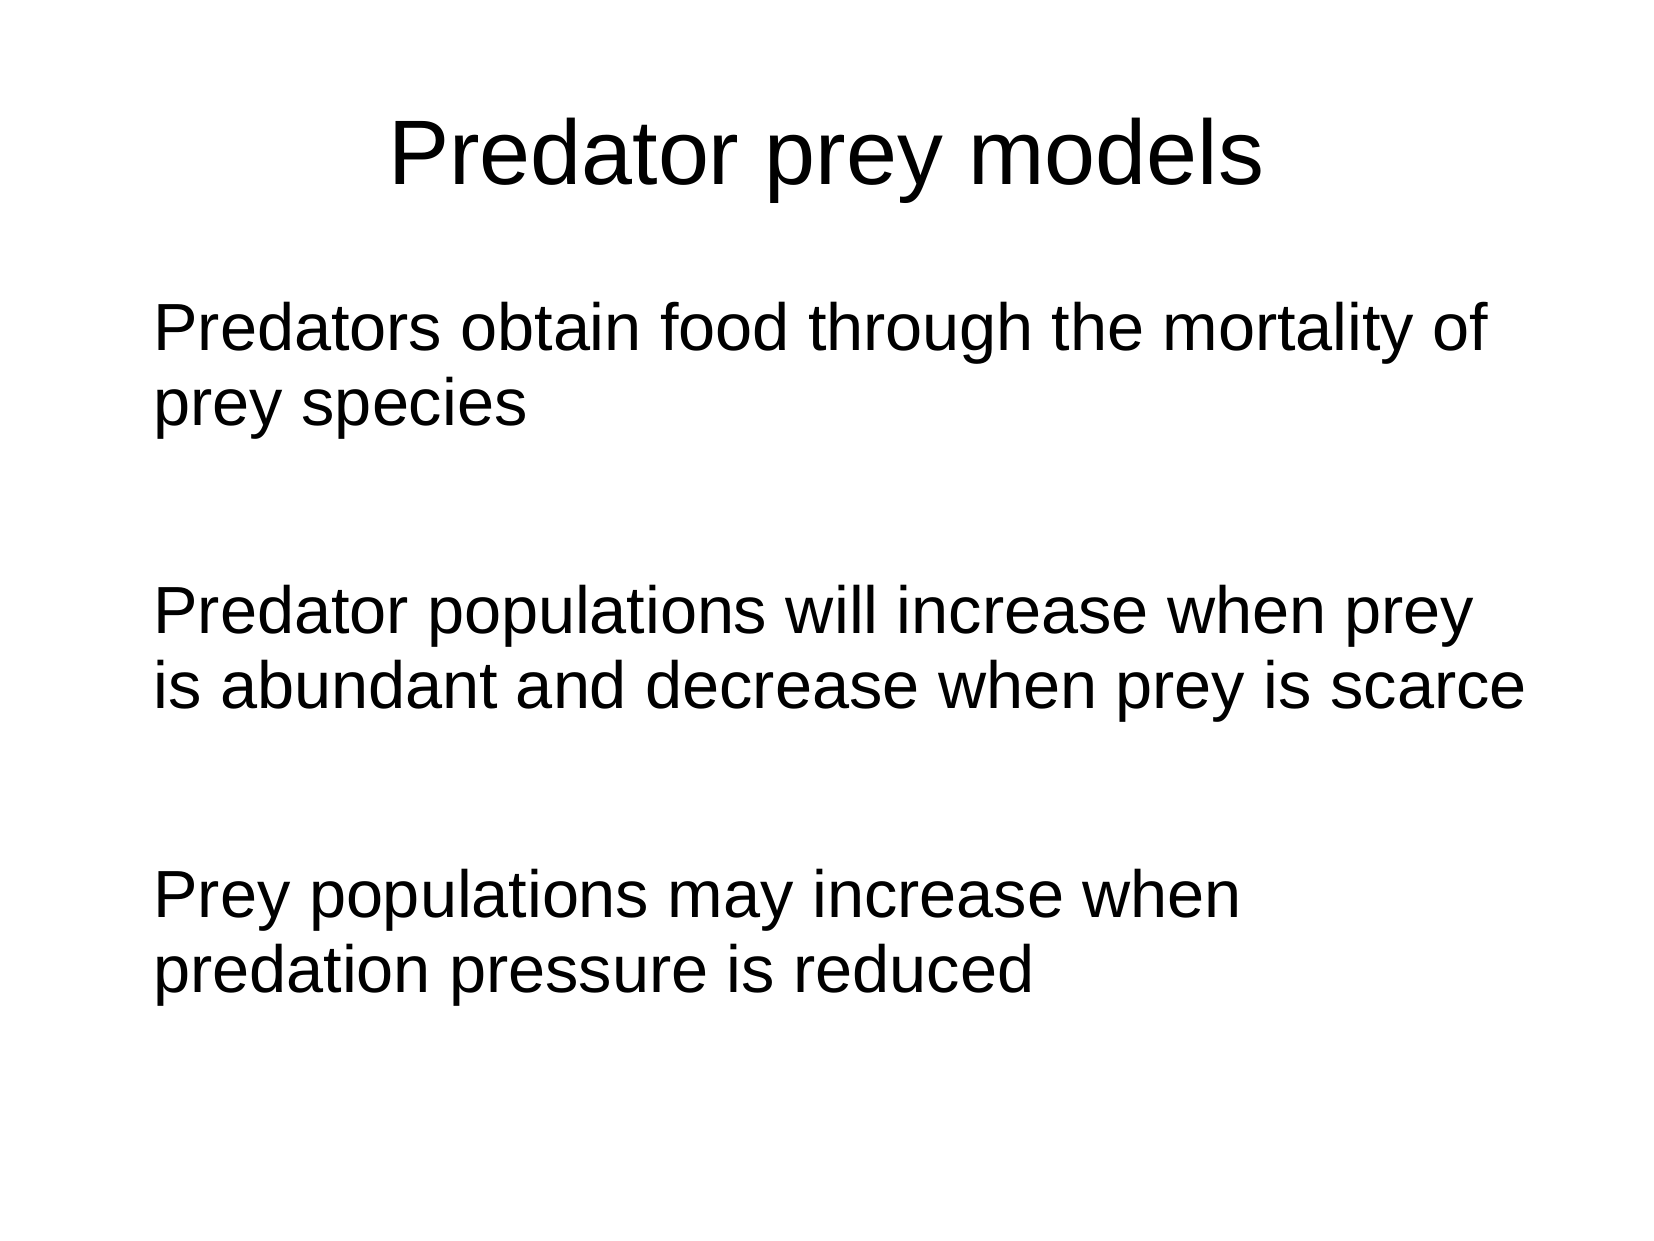

# Predator prey models
Predators obtain food through the mortality of prey species
Predator populations will increase when prey is abundant and decrease when prey is scarce
Prey populations may increase when predation pressure is reduced